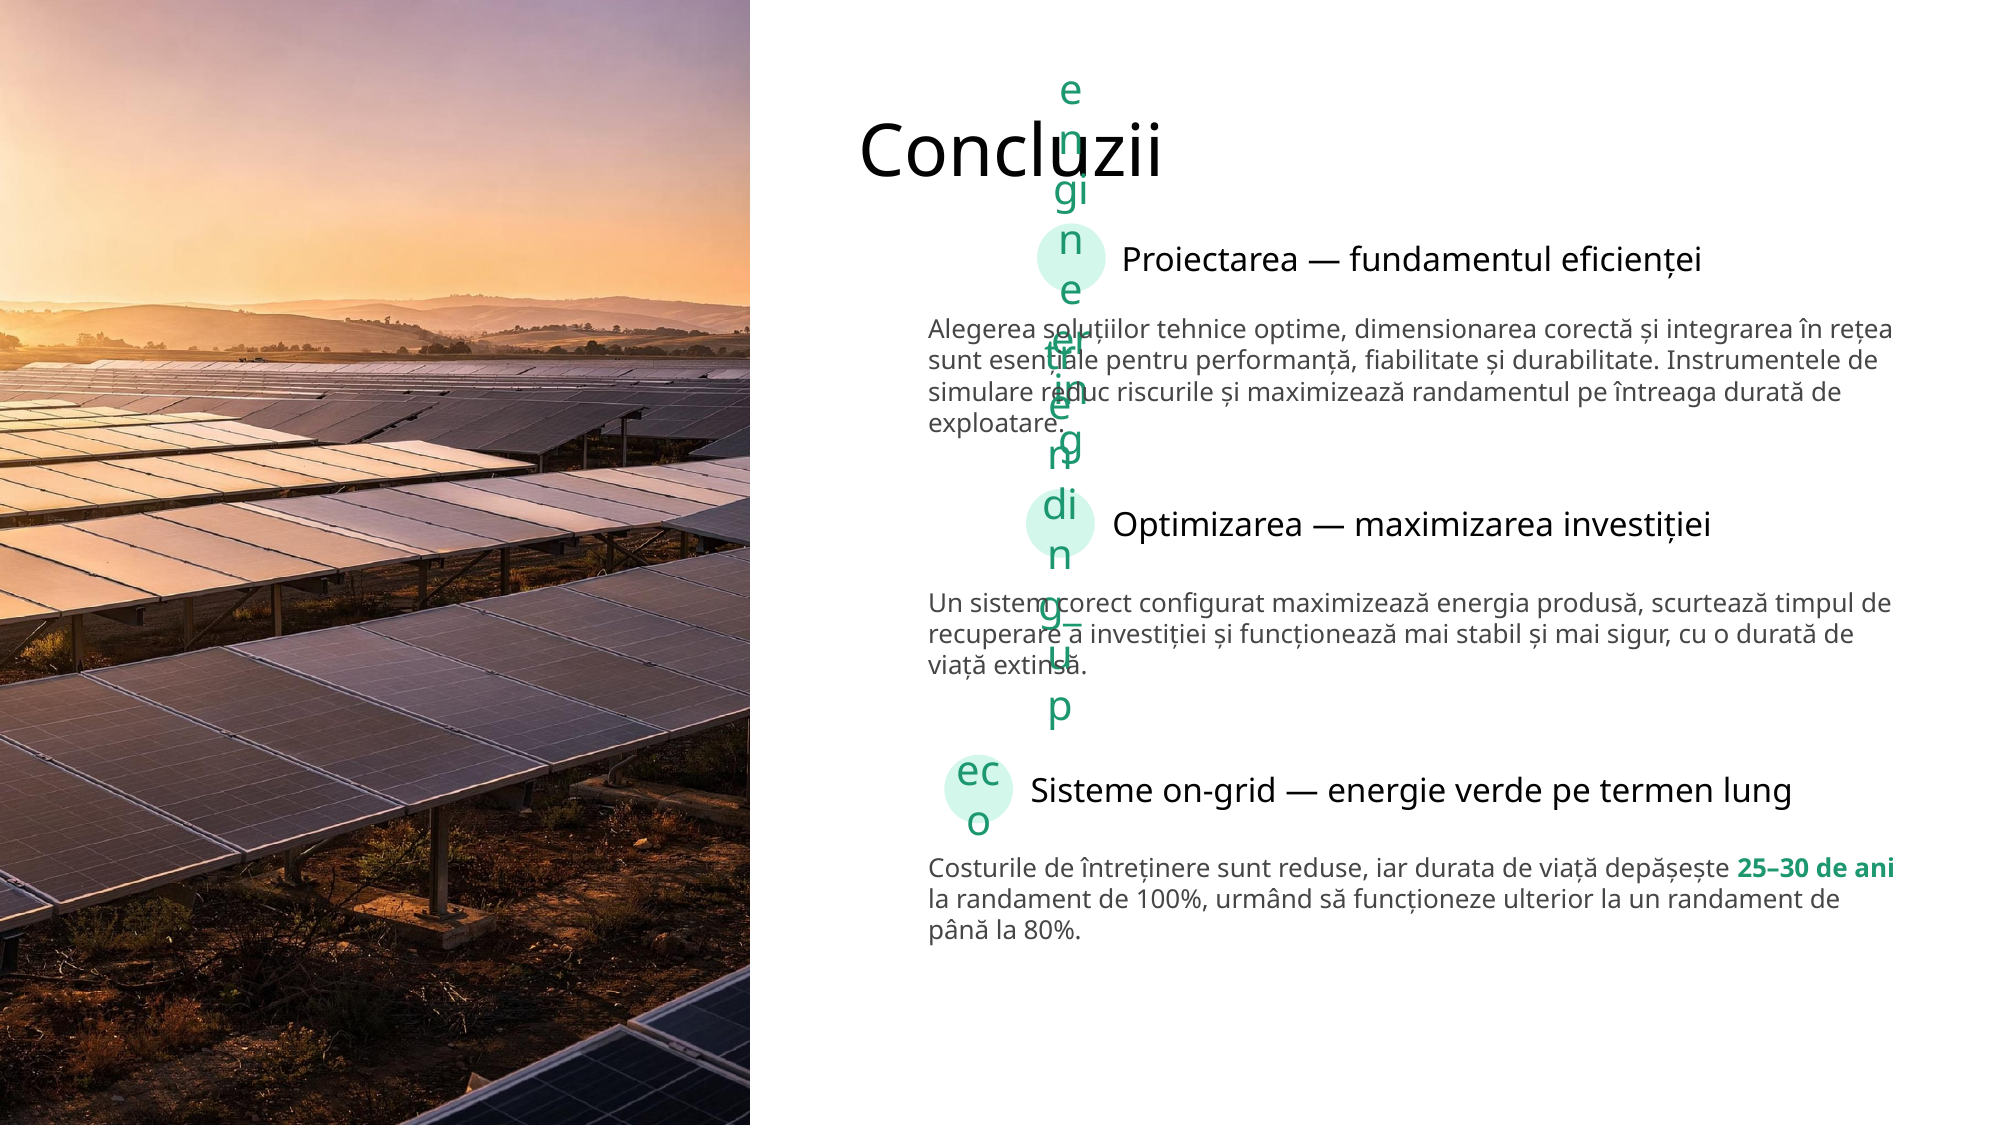

Concluzii
Proiectarea — fundamentul eficienței
engineering
Alegerea soluțiilor tehnice optime, dimensionarea corectă și integrarea în rețea sunt esențiale pentru performanță, fiabilitate și durabilitate. Instrumentele de simulare reduc riscurile și maximizează randamentul pe întreaga durată de exploatare.
Optimizarea — maximizarea investiției
trending_up
Un sistem corect configurat maximizează energia produsă, scurtează timpul de recuperare a investiției și funcționează mai stabil și mai sigur, cu o durată de viață extinsă.
Sisteme on-grid — energie verde pe termen lung
eco
Costurile de întreținere sunt reduse, iar durata de viață depășește 25–30 de ani la randament de 100%, urmând să funcționeze ulterior la un randament de până la 80%.